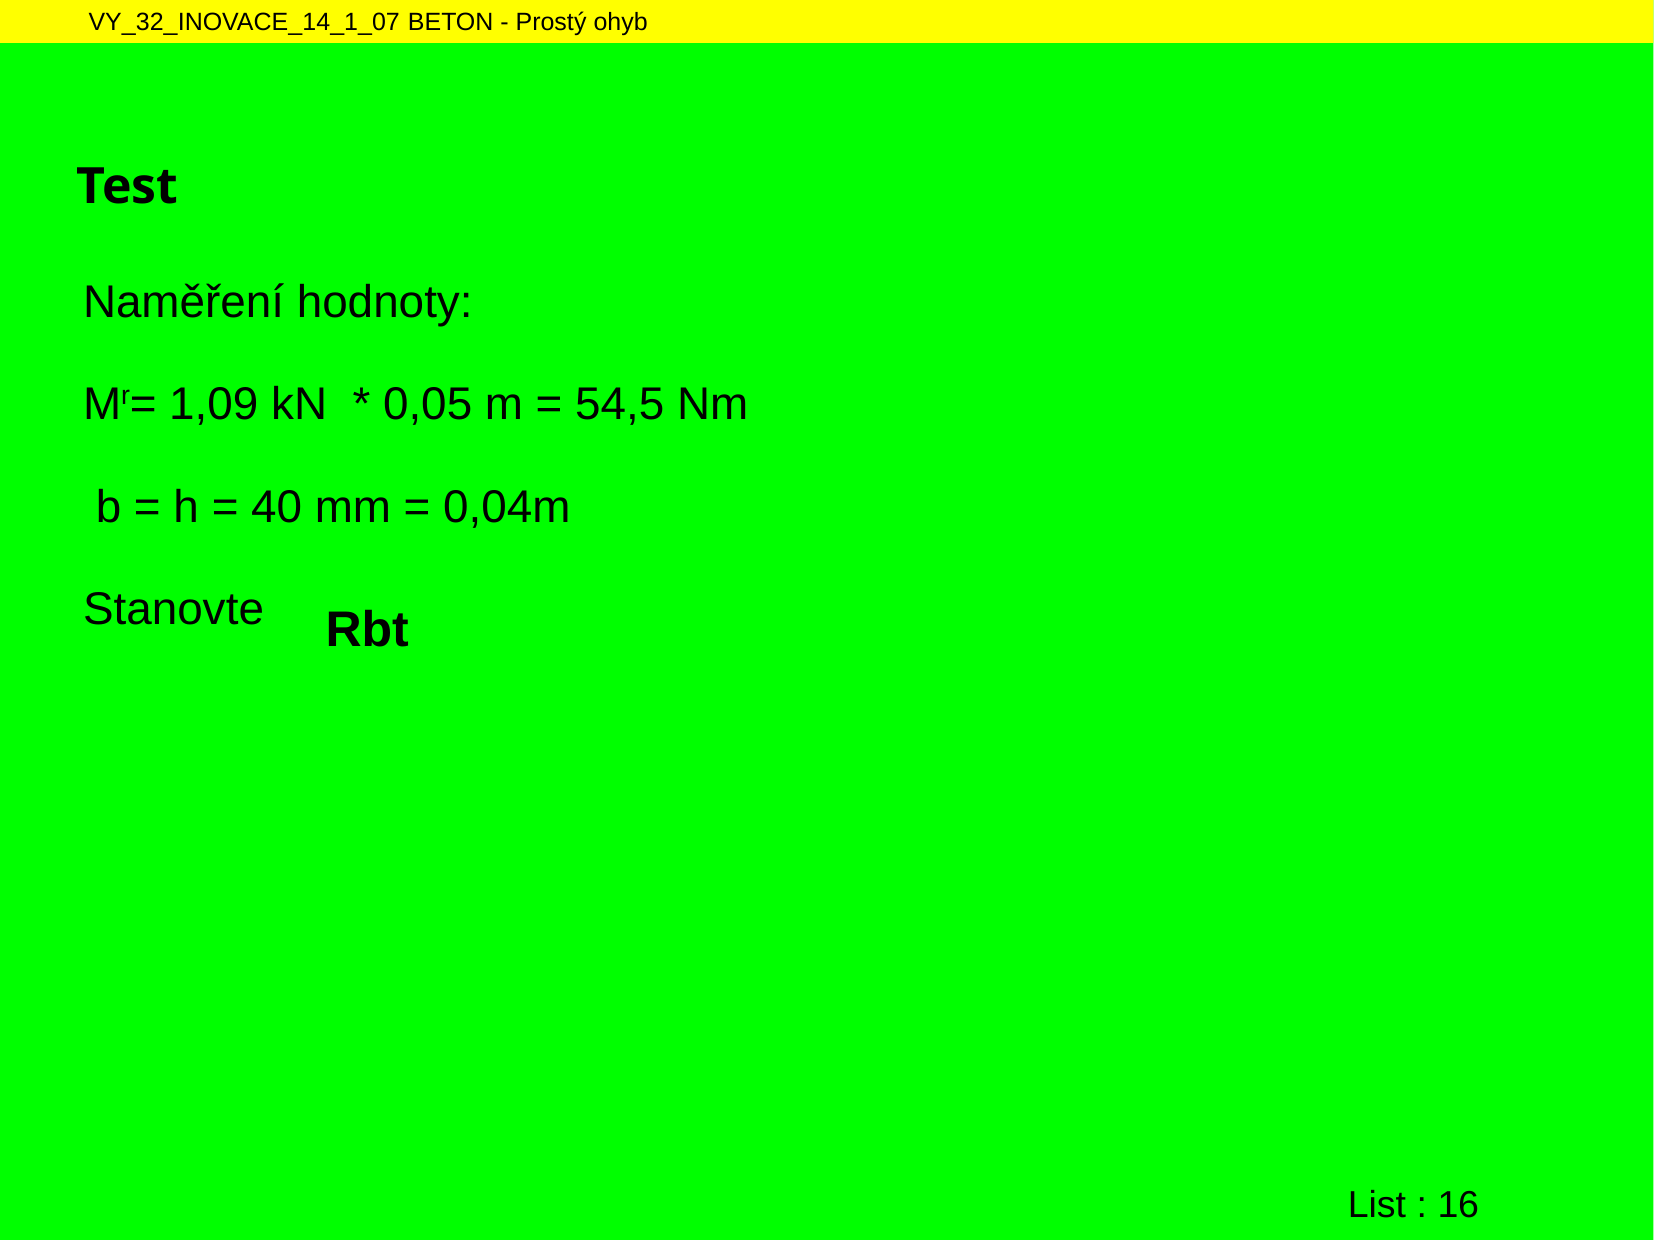

VY_32_INOVACE_14_1_07 BETON - Prostý ohyb
Test
Naměření hodnoty:
Mr= 1,09 kN * 0,05 m = 54,5 Nm
 b = h = 40 mm = 0,04m
Stanovte
Rbt
List :